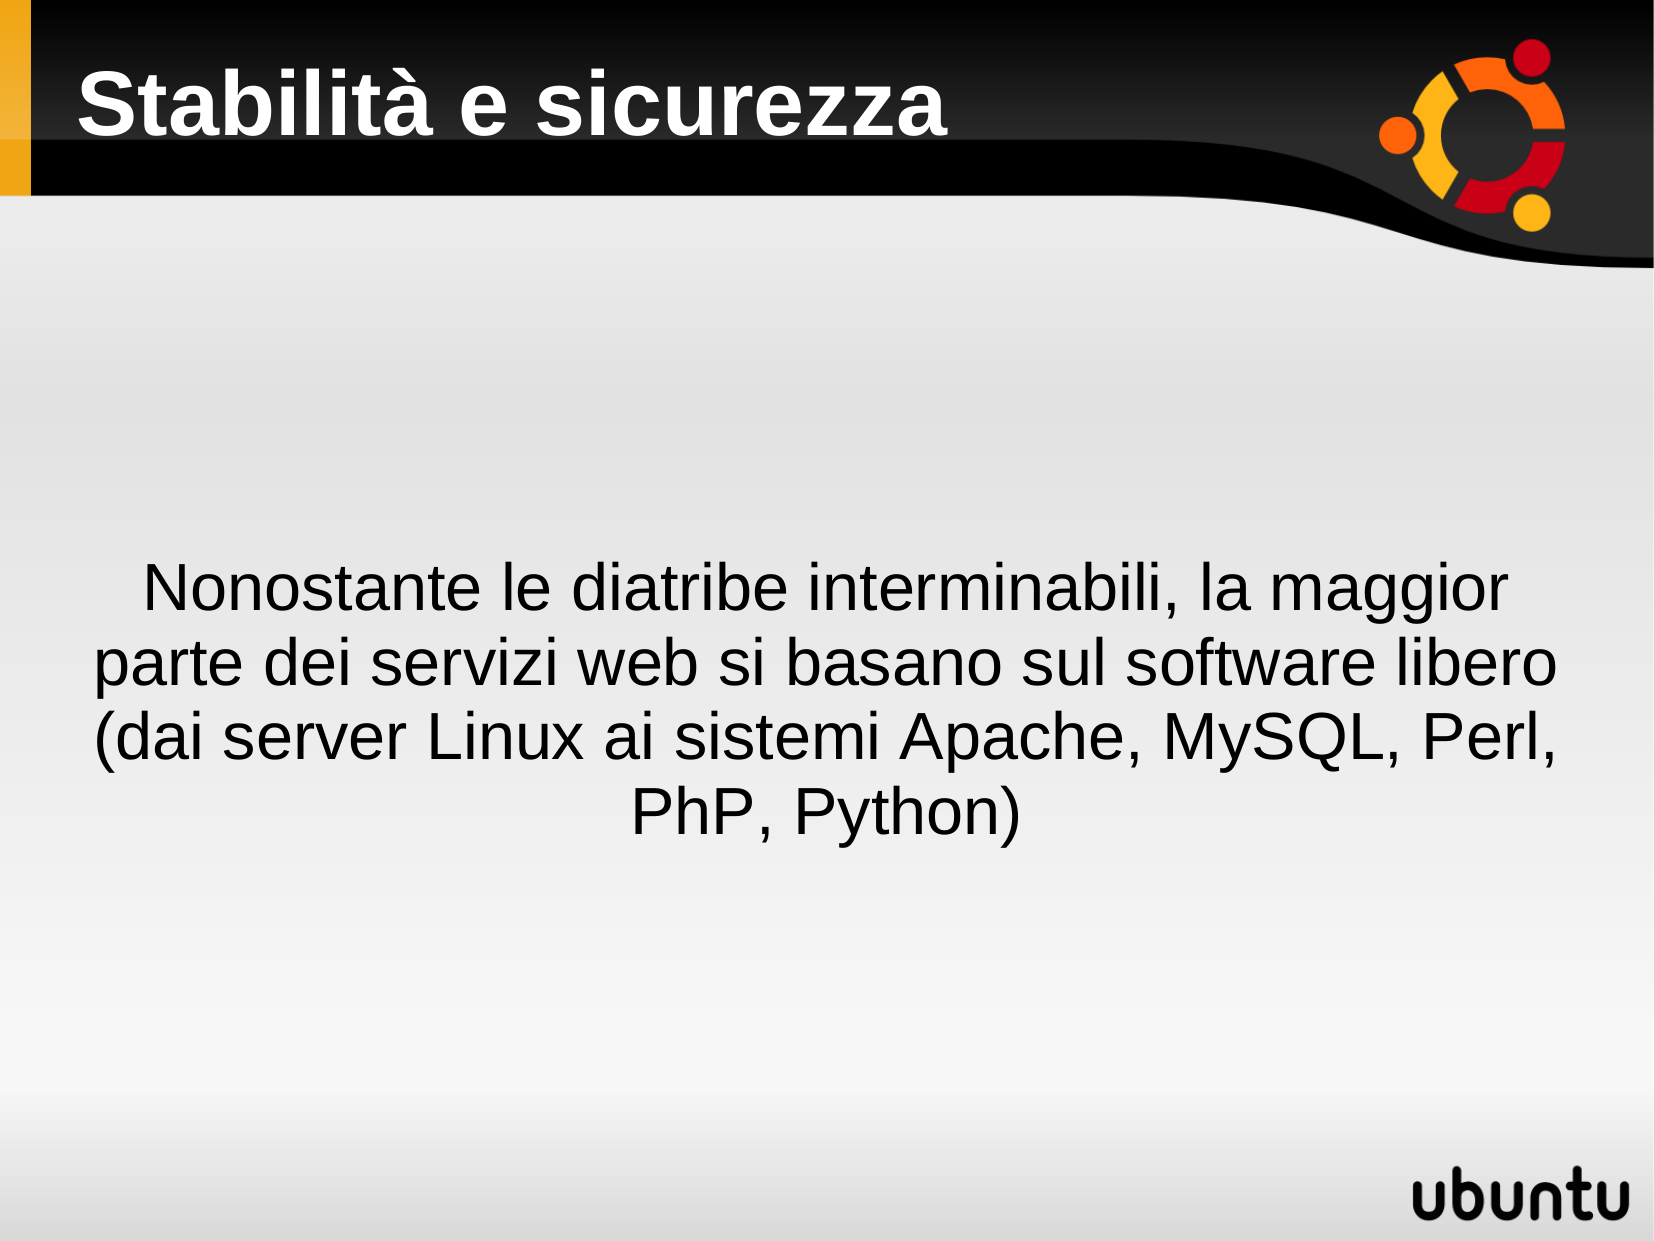

# Stabilità e sicurezza
Nonostante le diatribe interminabili, la maggior parte dei servizi web si basano sul software libero (dai server Linux ai sistemi Apache, MySQL, Perl, PhP, Python)